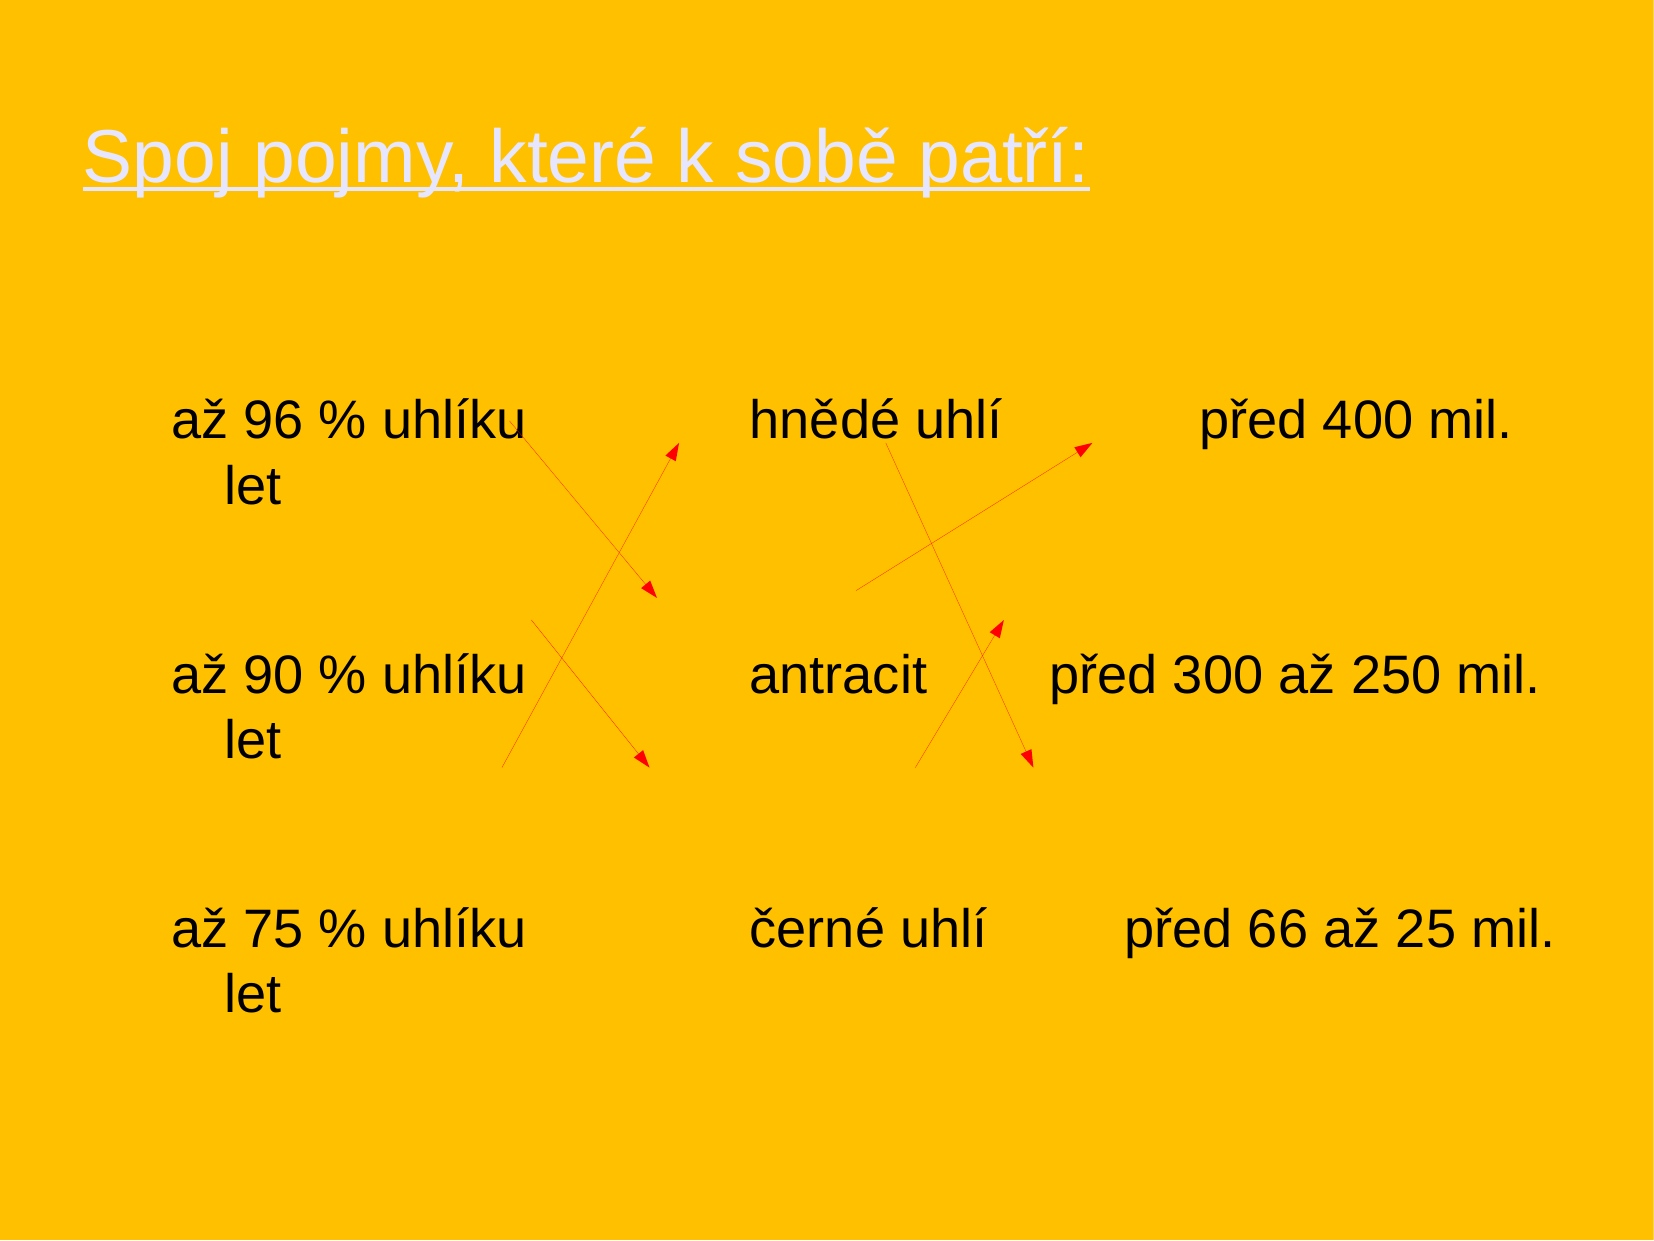

# Spoj pojmy, které k sobě patří:
až 96 % uhlíku			hnědé uhlí			před 400 mil. let
až 90 % uhlíku			antracit		před 300 až 250 mil. let
až 75 % uhlíku			černé uhlí		před 66 až 25 mil. let